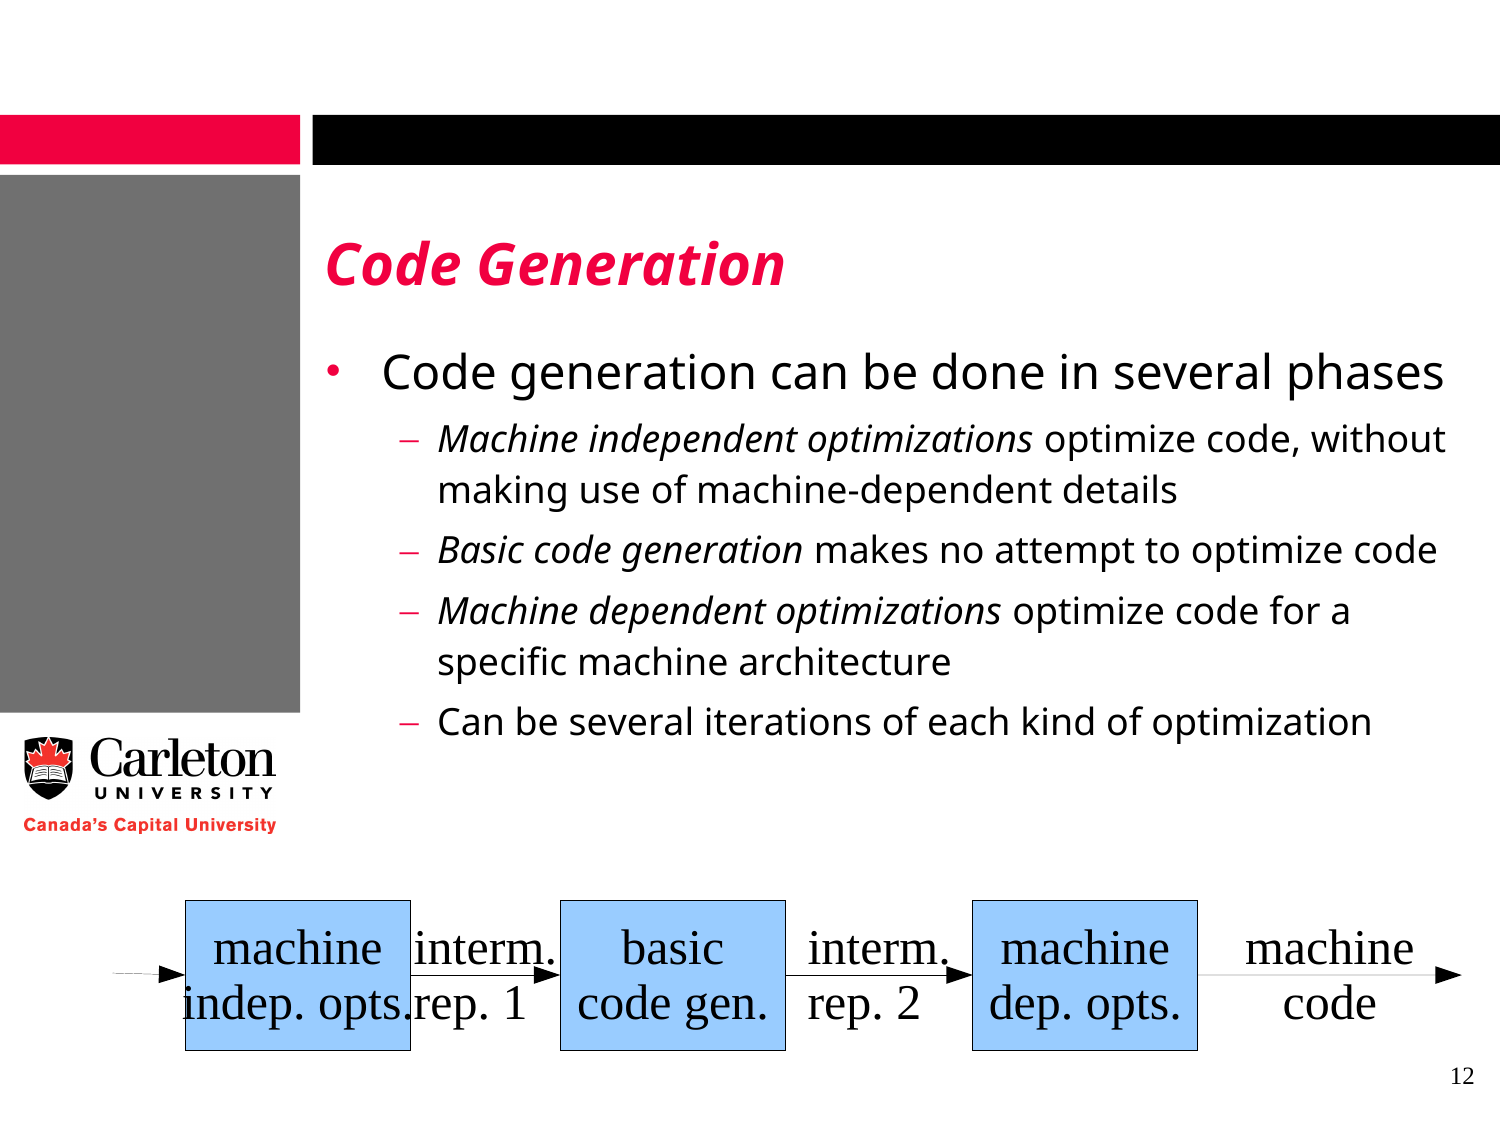

# Code Generation
Code generation can be done in several phases
Machine independent optimizations optimize code, without making use of machine-dependent details
Basic code generation makes no attempt to optimize code
Machine dependent optimizations optimize code for a specific machine architecture
Can be several iterations of each kind of optimization
machine
indep. opts.
basic
code gen.
machine
dep. opts.
12